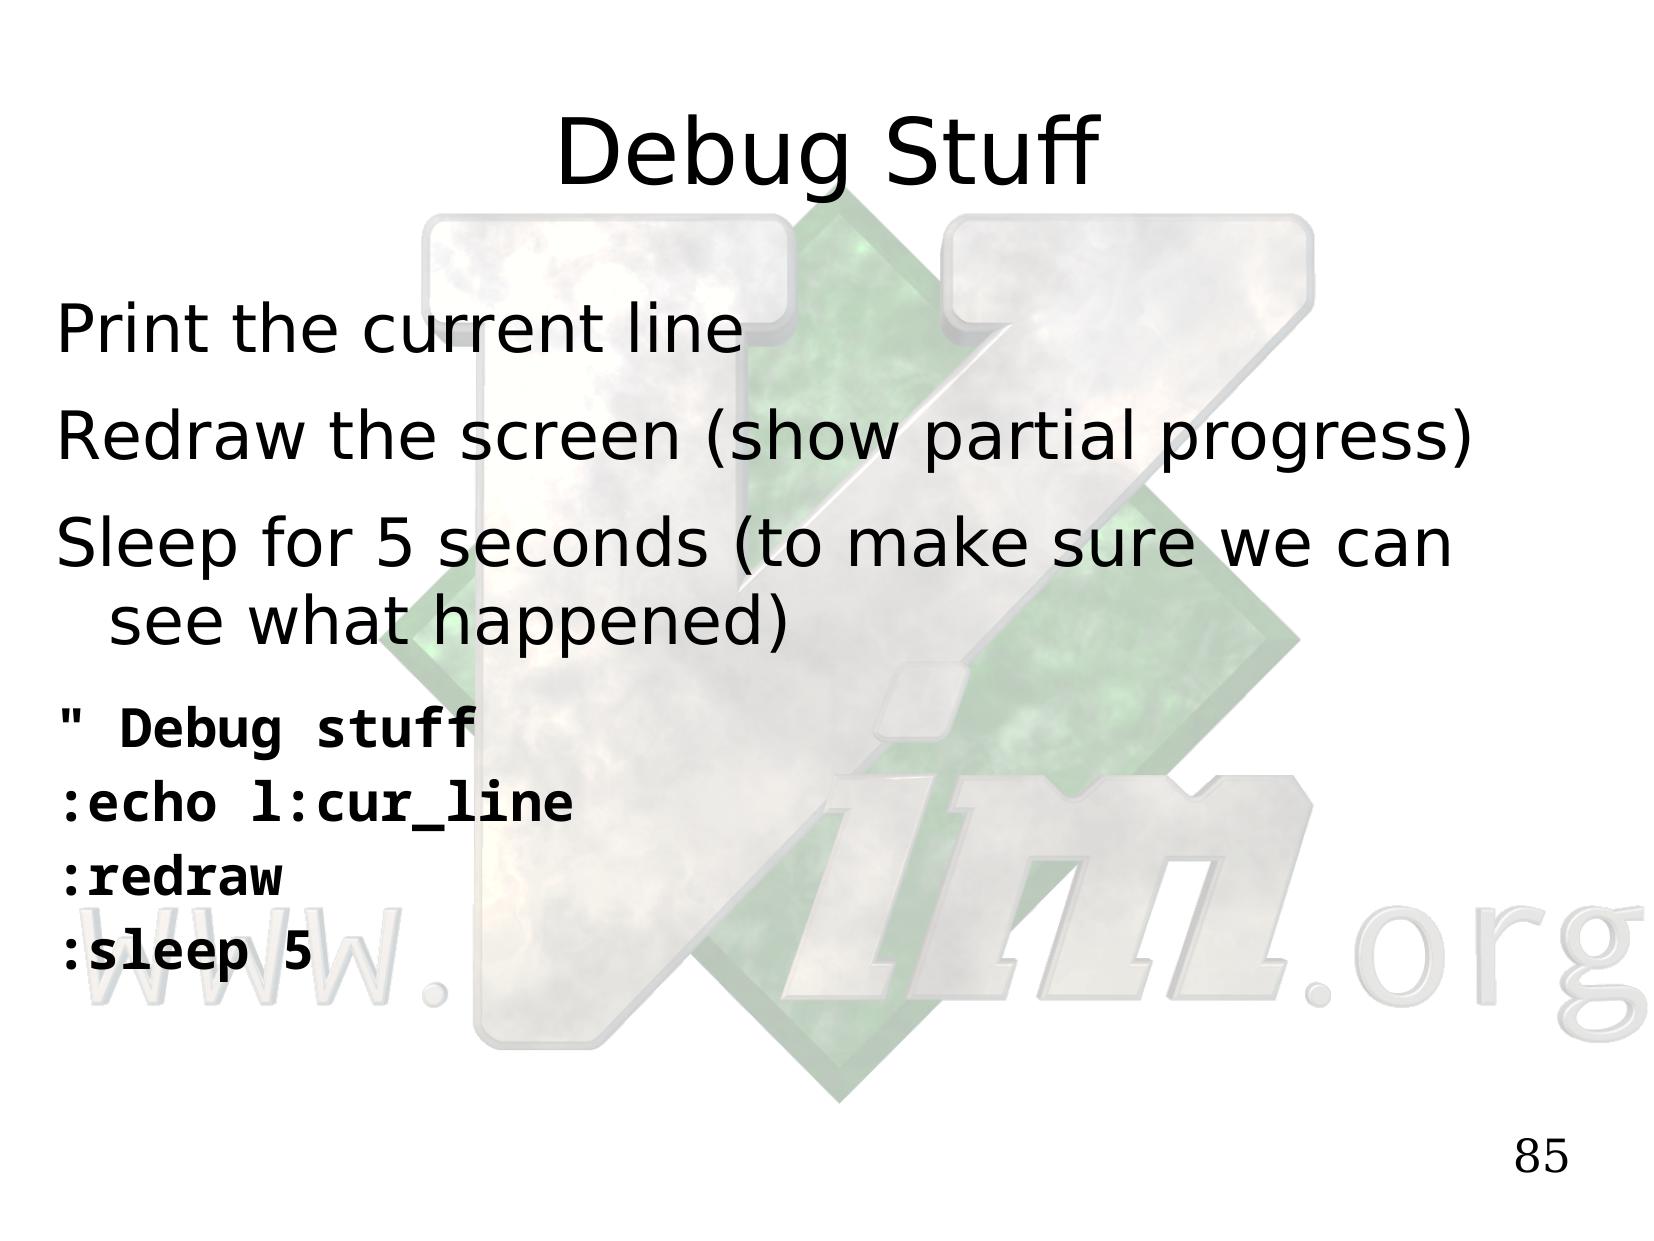

# Debug Stuff
Print the current line
Redraw the screen (show partial progress)
Sleep for 5 seconds (to make sure we can see what happened)
" Debug stuff
:echo l:cur_line
:redraw
:sleep 5
85